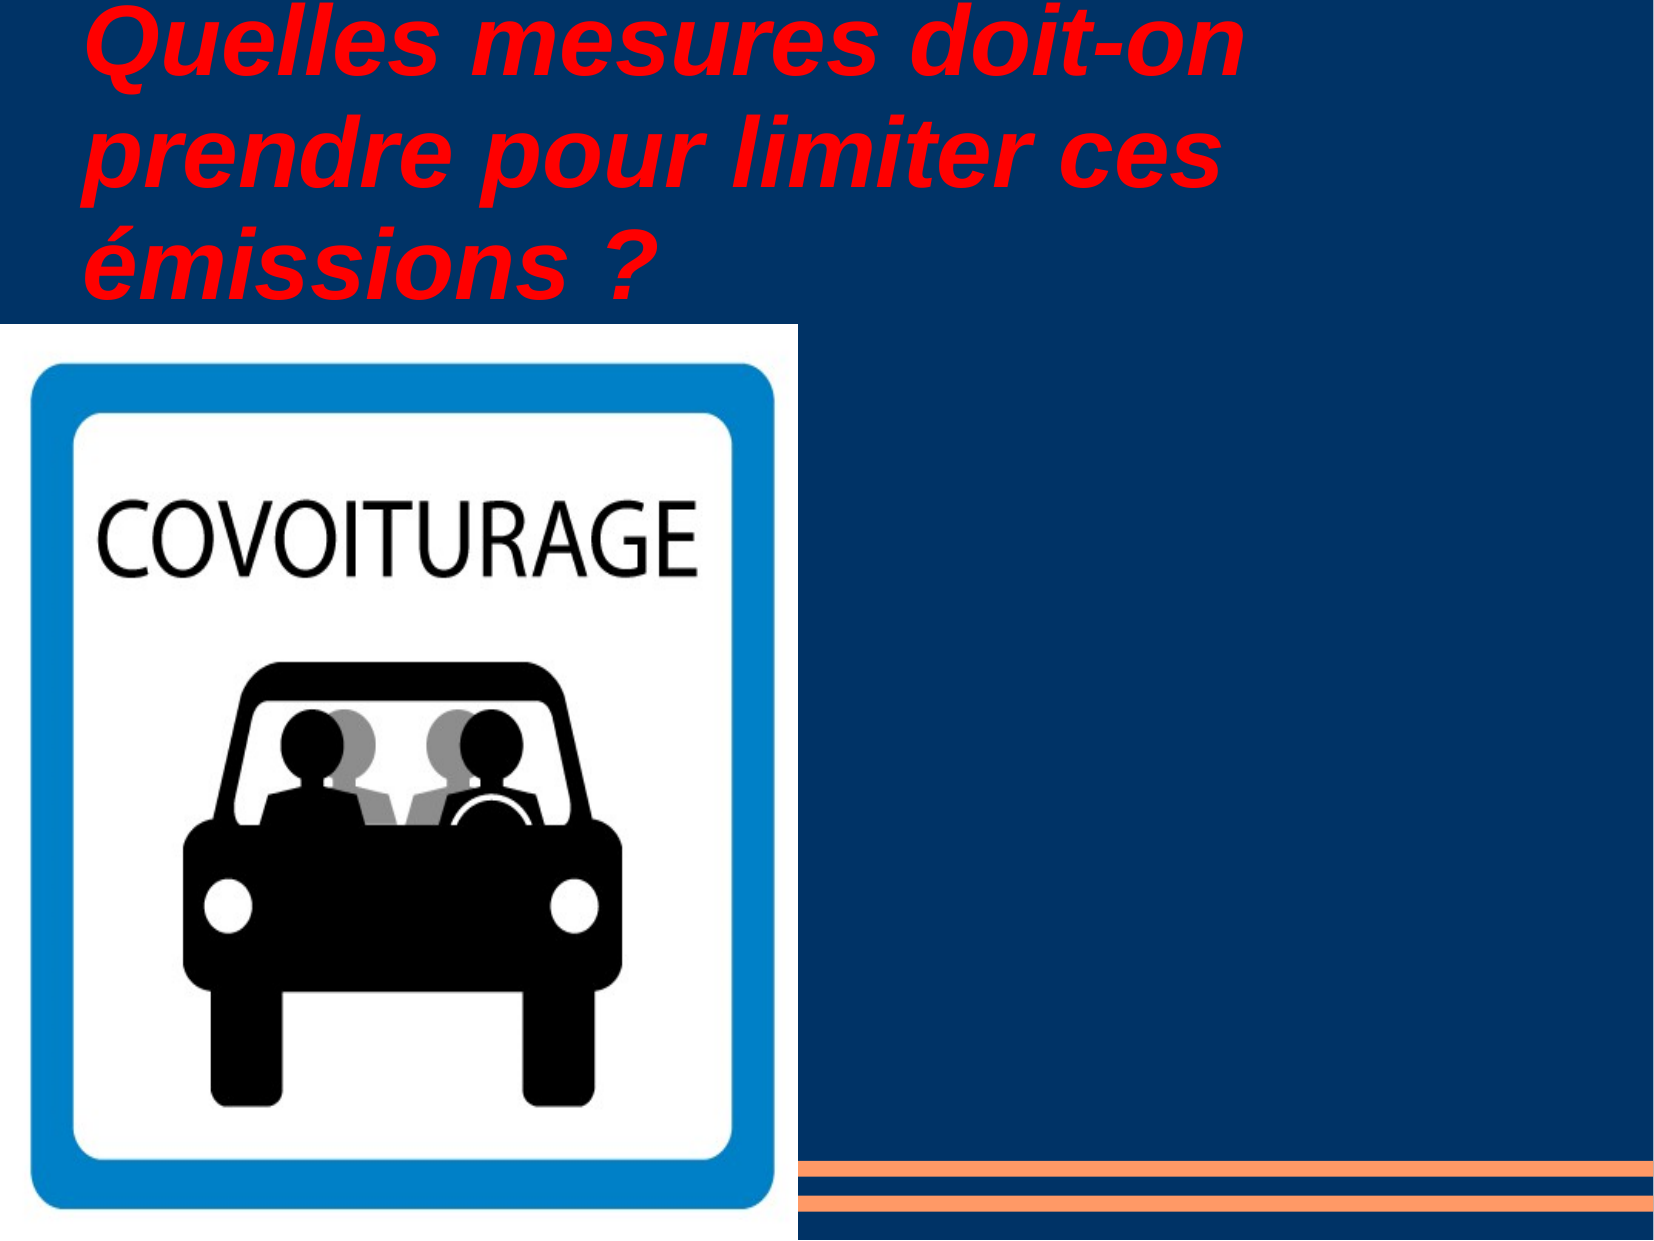

# Quelles mesures doit-on prendre pour limiter ces émissions ?